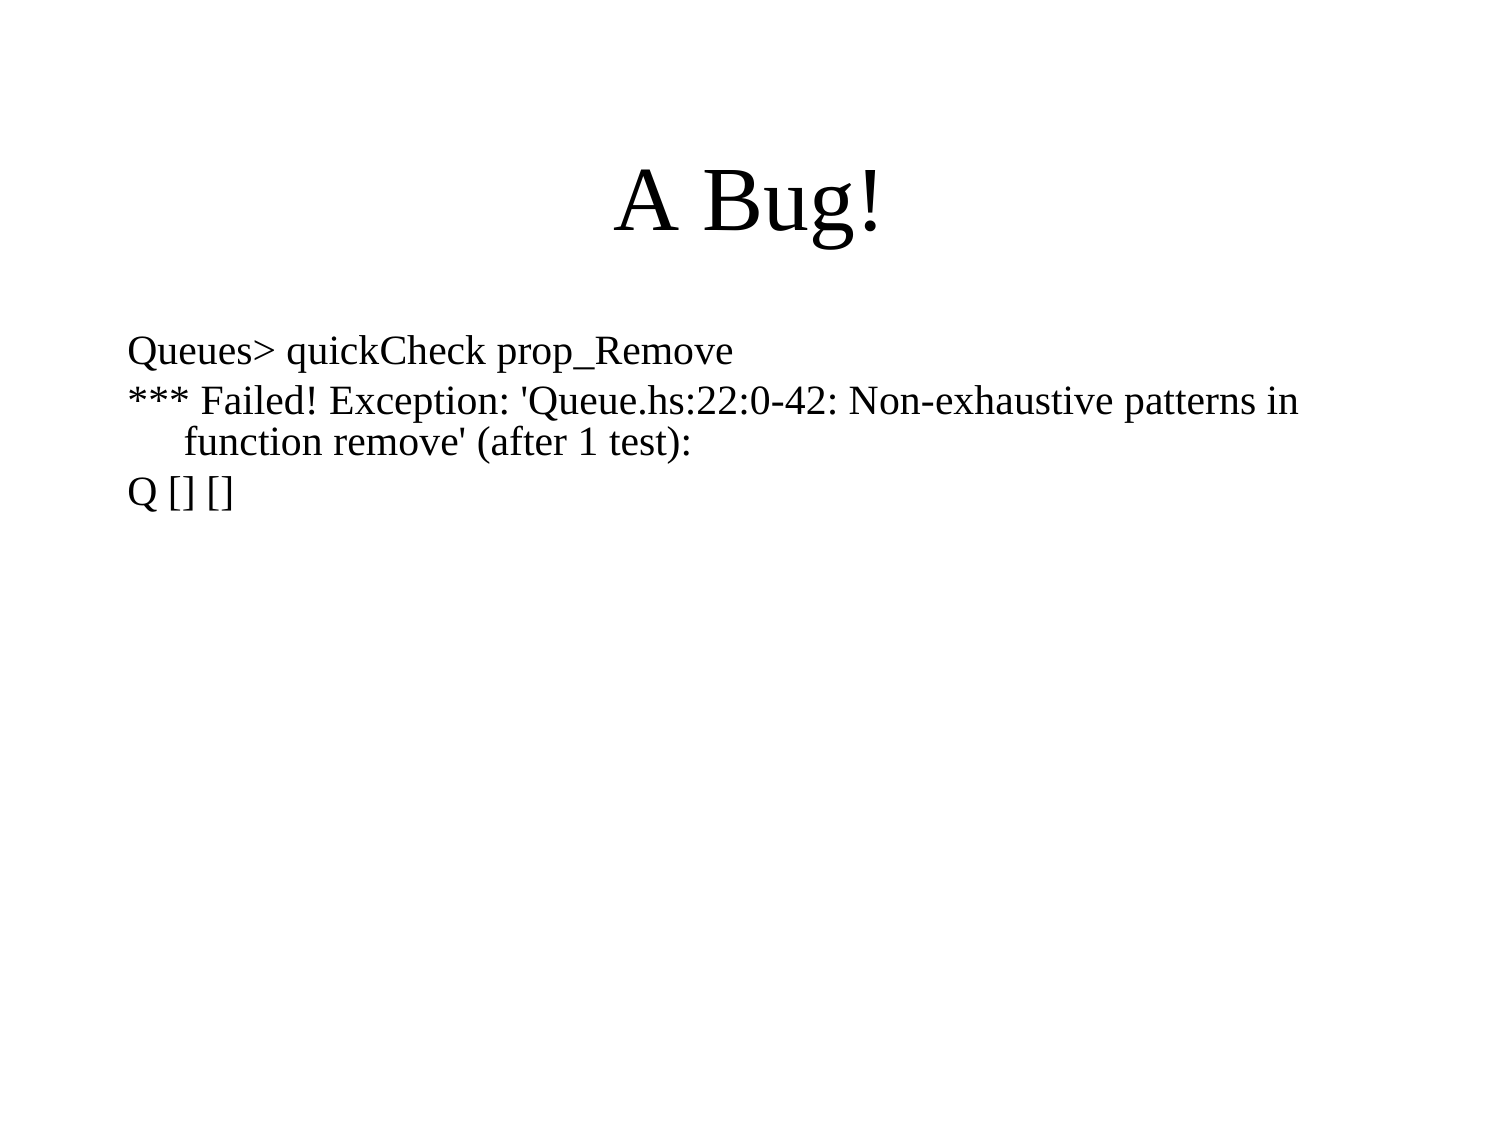

# A Bug!
Queues> quickCheck prop_Remove
*** Failed! Exception: 'Queue.hs:22:0-42: Non-exhaustive patterns in function remove' (after 1 test):
Q [] []